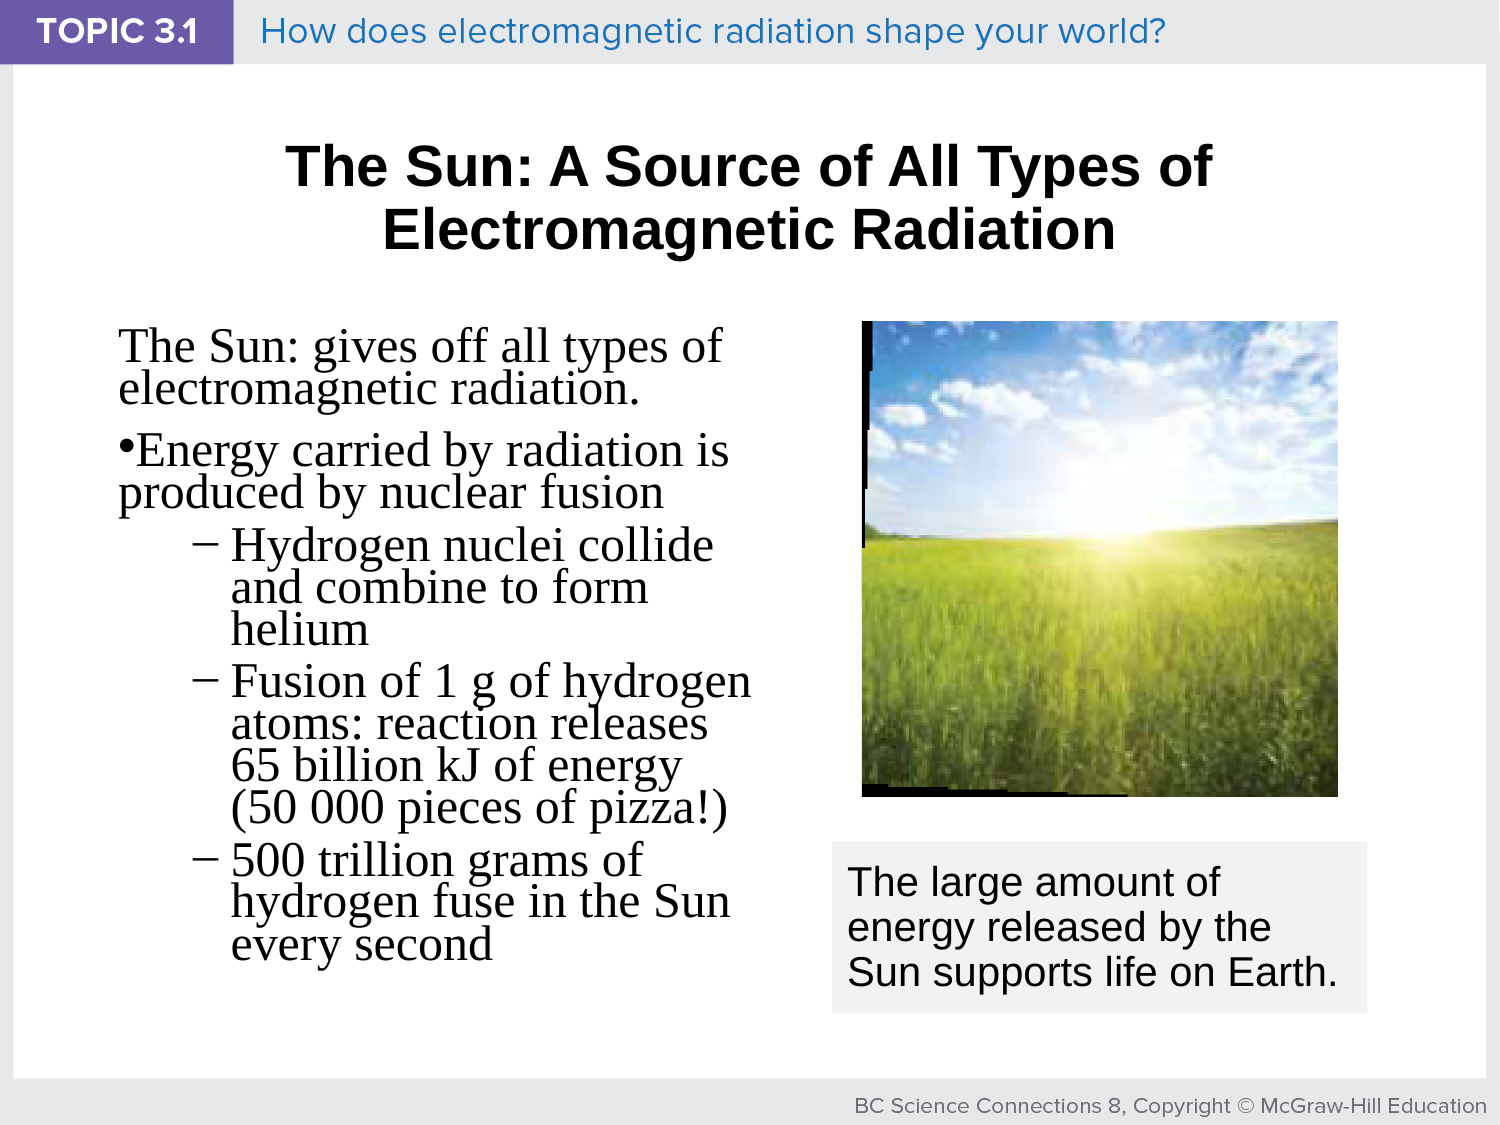

# The Sun: A Source of All Types of Electromagnetic Radiation
The Sun: gives off all types of electromagnetic radiation.
Energy carried by radiation is produced by nuclear fusion
Hydrogen nuclei collide and combine to form helium
Fusion of 1 g of hydrogen atoms: reaction releases 65 billion kJ of energy (50 000 pieces of pizza!)
500 trillion grams of hydrogen fuse in the Sun every second
The large amount of energy released by the Sun supports life on Earth.